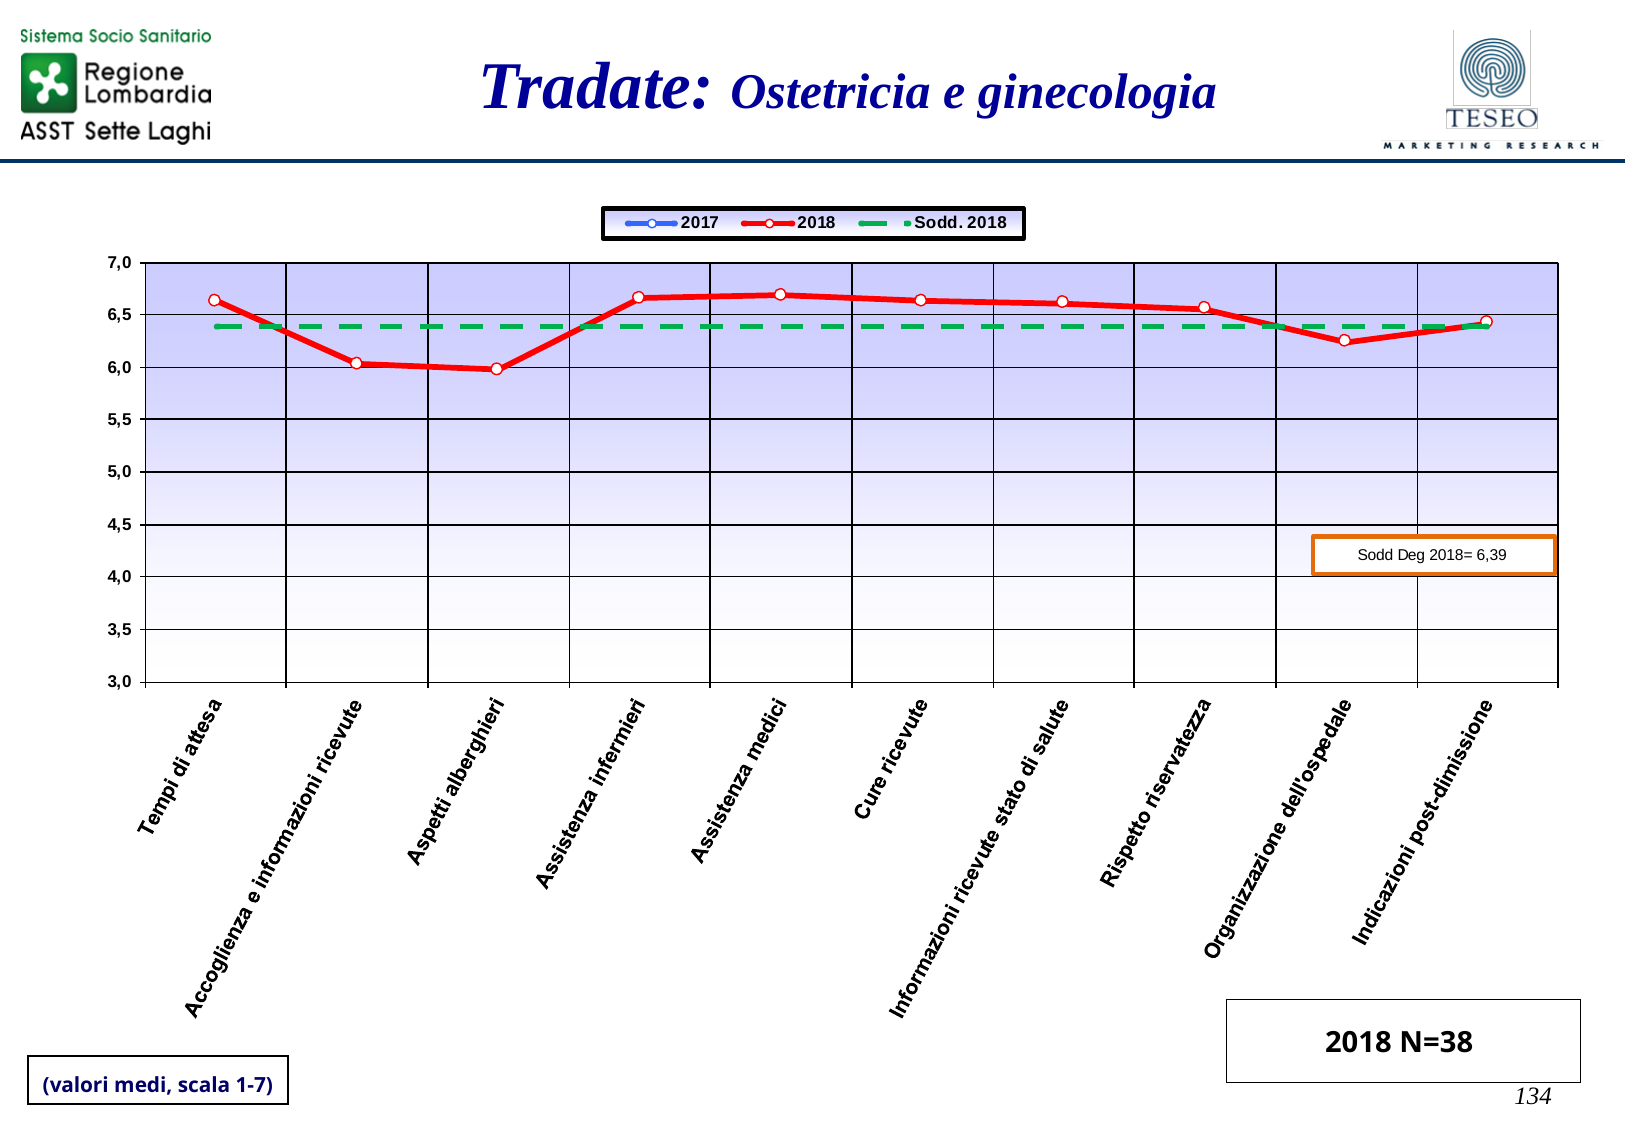

Tradate: Ostetricia e ginecologia
2018 N=38
(valori medi, scala 1-7)